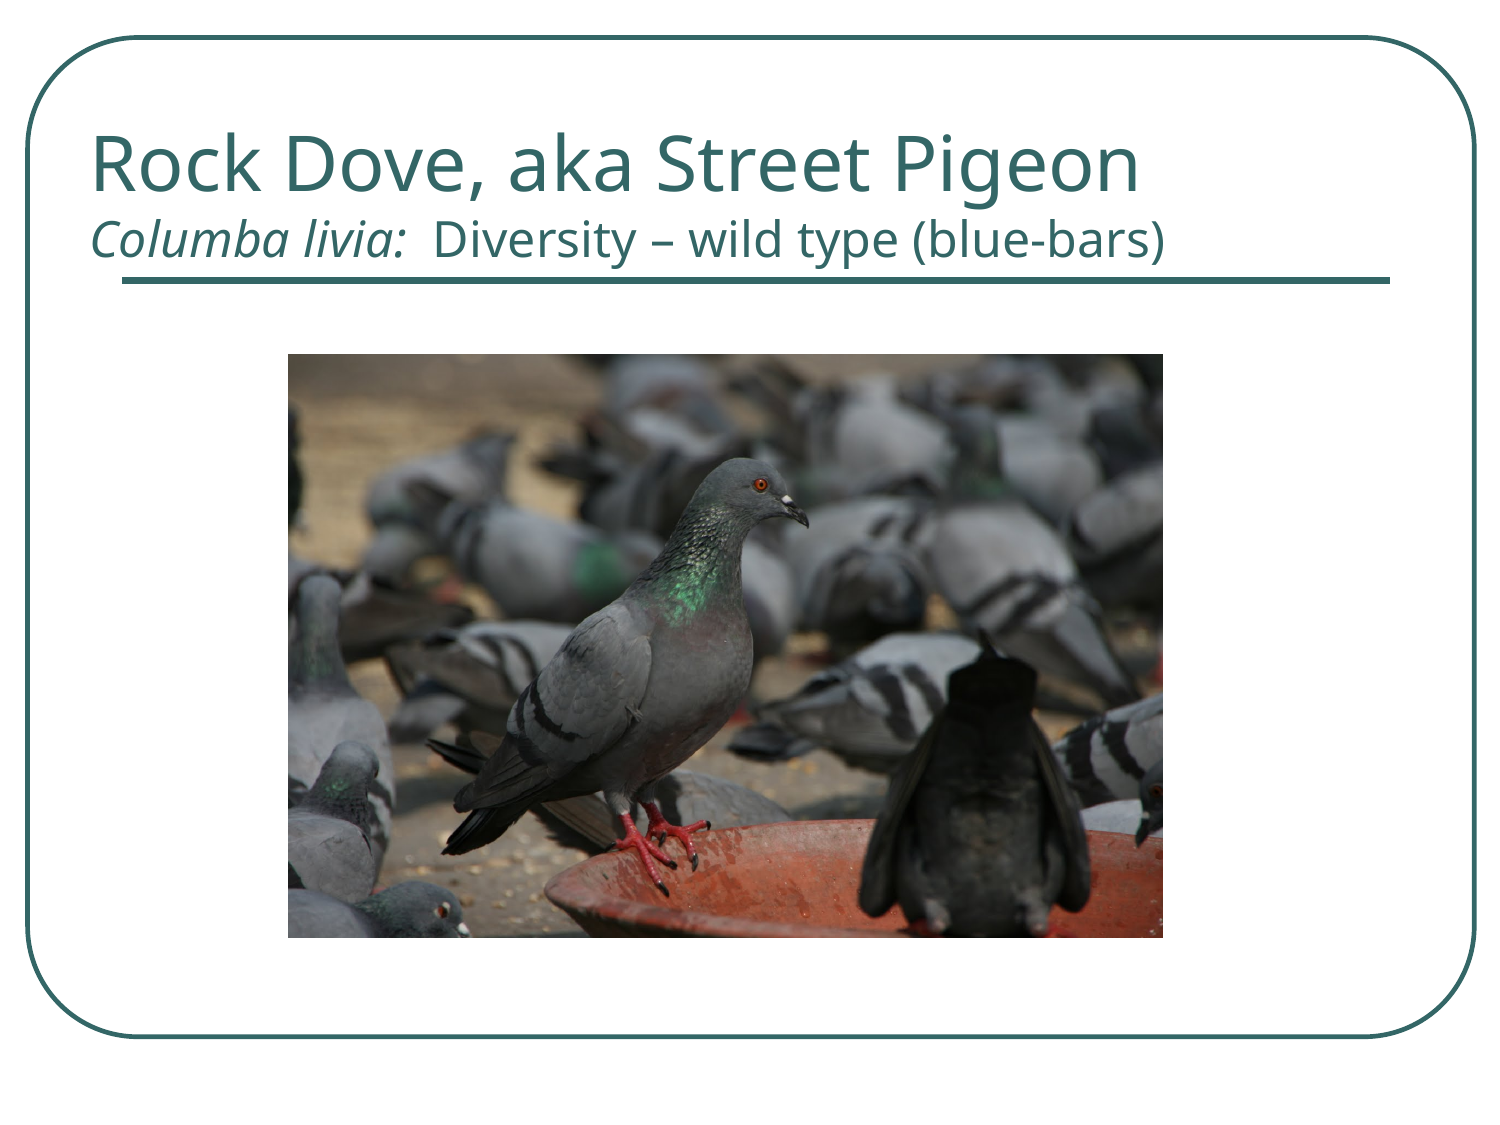

# Rock Dove, aka Street Pigeon Columba livia: Diversity – wild type (blue-bars)